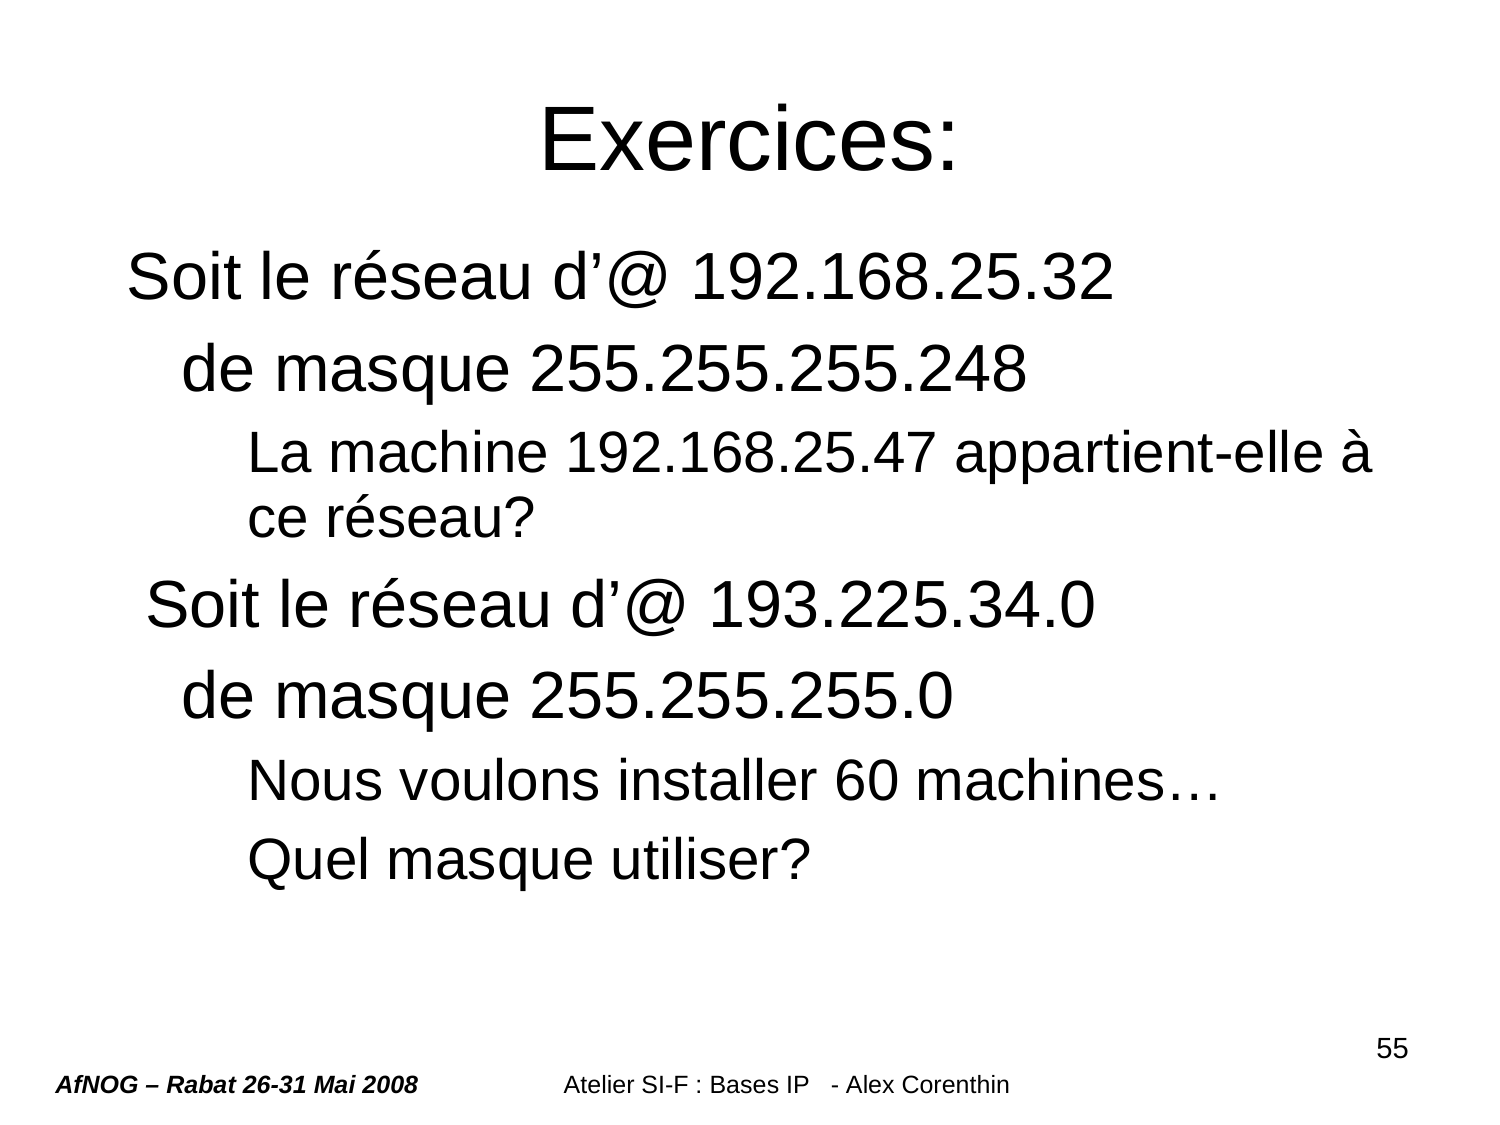

# Exercices:
Soit le réseau d’@ 192.168.25.32
	de masque 255.255.255.248
	La machine 192.168.25.47 appartient-elle à ce réseau?
 Soit le réseau d’@ 193.225.34.0
	de masque 255.255.255.0
	Nous voulons installer 60 machines…
	Quel masque utiliser?
55